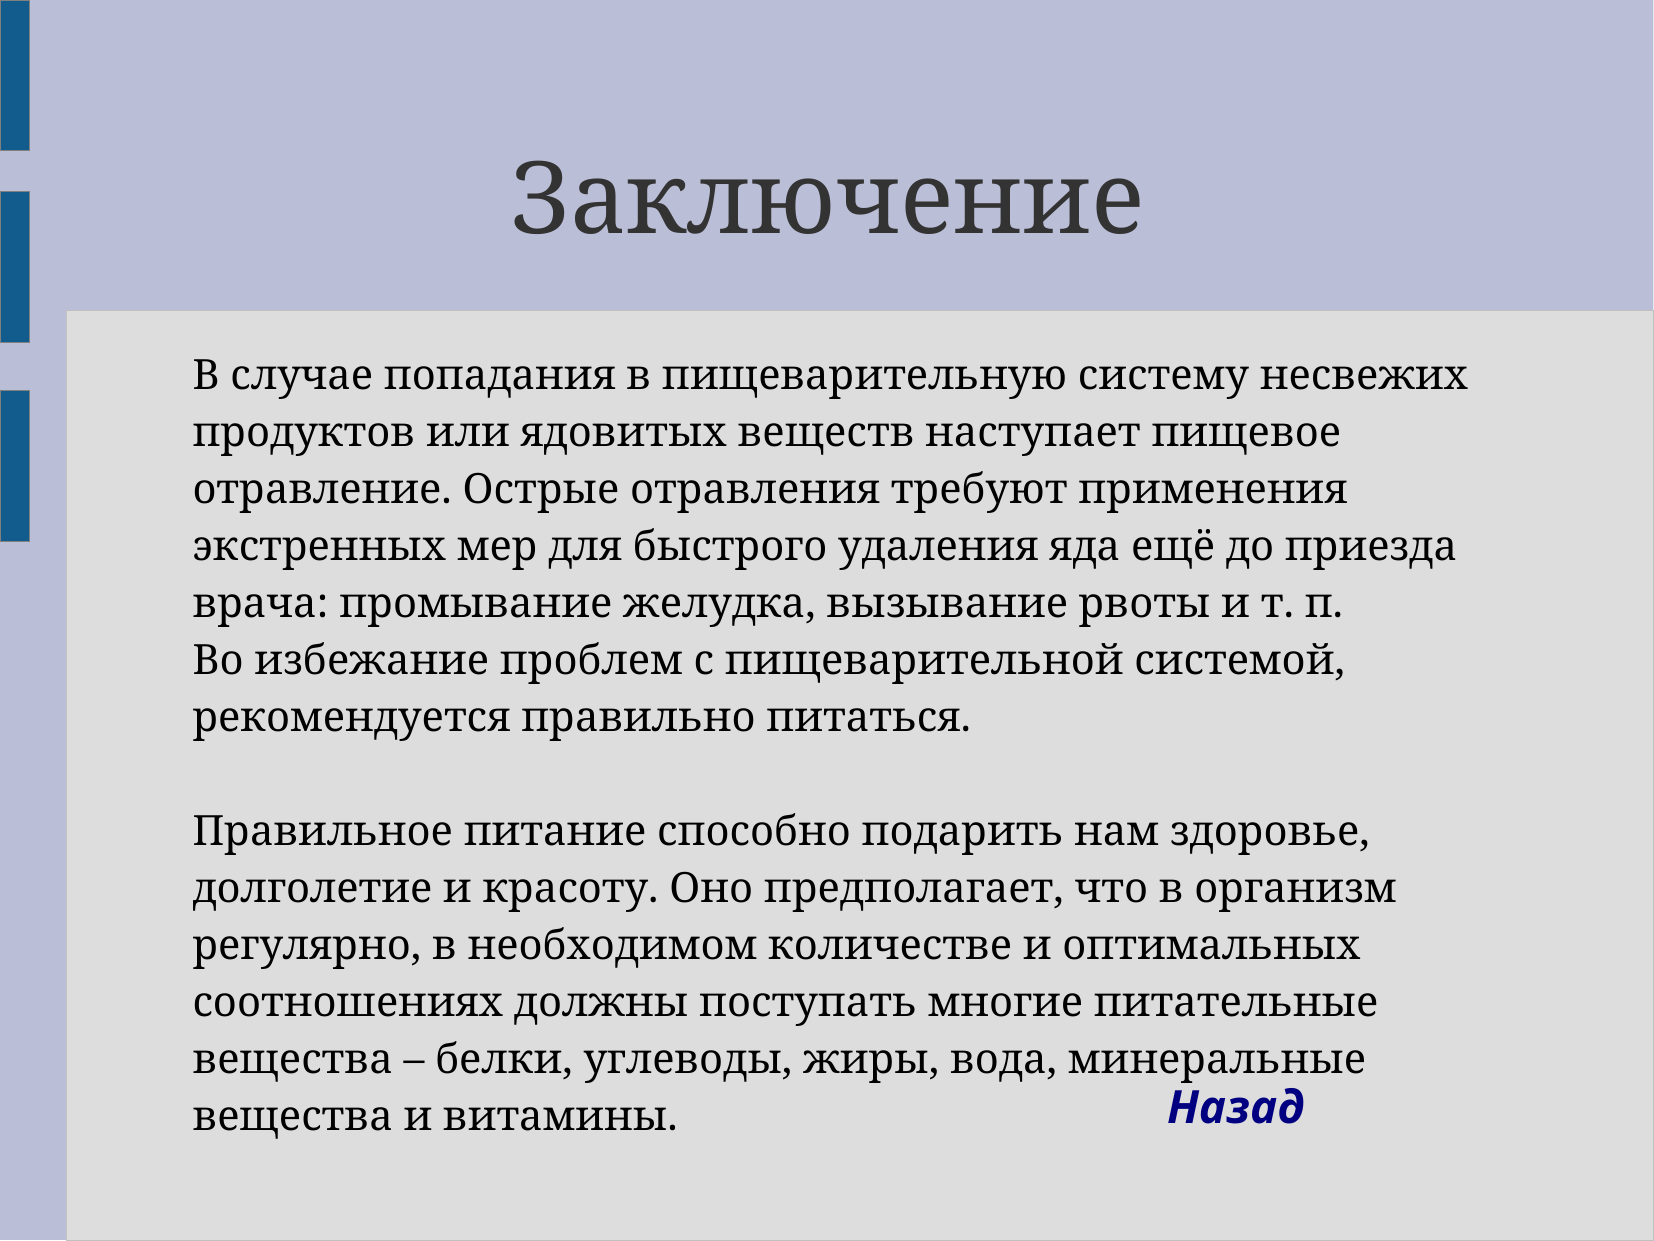

# Заключение
В случае попадания в пищеварительную систему несвежих продуктов или ядовитых веществ наступает пищевое отравление. Острые отравления требуют применения экстренных мер для быстрого удаления яда ещё до приезда врача: промывание желудка, вызывание рвоты и т. п.
Во избежание проблем с пищеварительной системой, рекомендуется правильно питаться.
Правильное питание способно подарить нам здоровье, долголетие и красоту. Оно предполагает, что в организм регулярно, в необходимом количестве и оптимальных соотношениях должны поступать многие питательные вещества – белки, углеводы, жиры, вода, минеральные вещества и витамины.
Назад